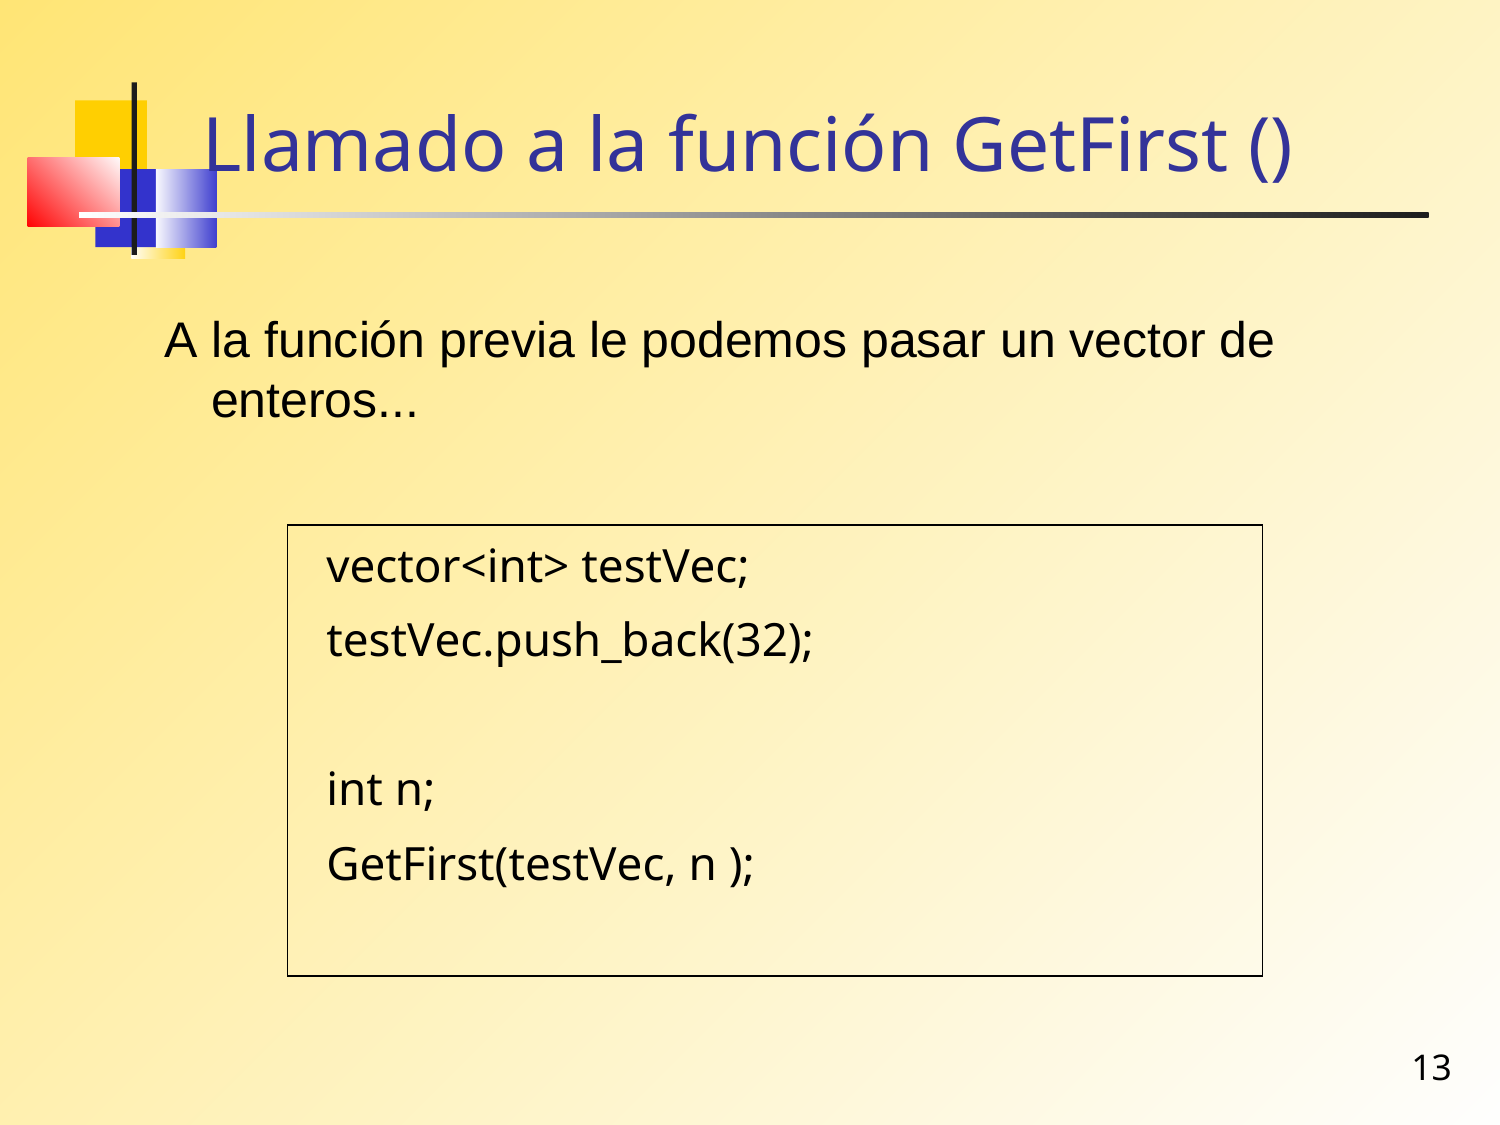

# Llamado a la función GetFirst ()‏
A la función previa le podemos pasar un vector de enteros...
 vector<int> testVec;
 testVec.push_back(32);
 int n;
 GetFirst(testVec, n );
13